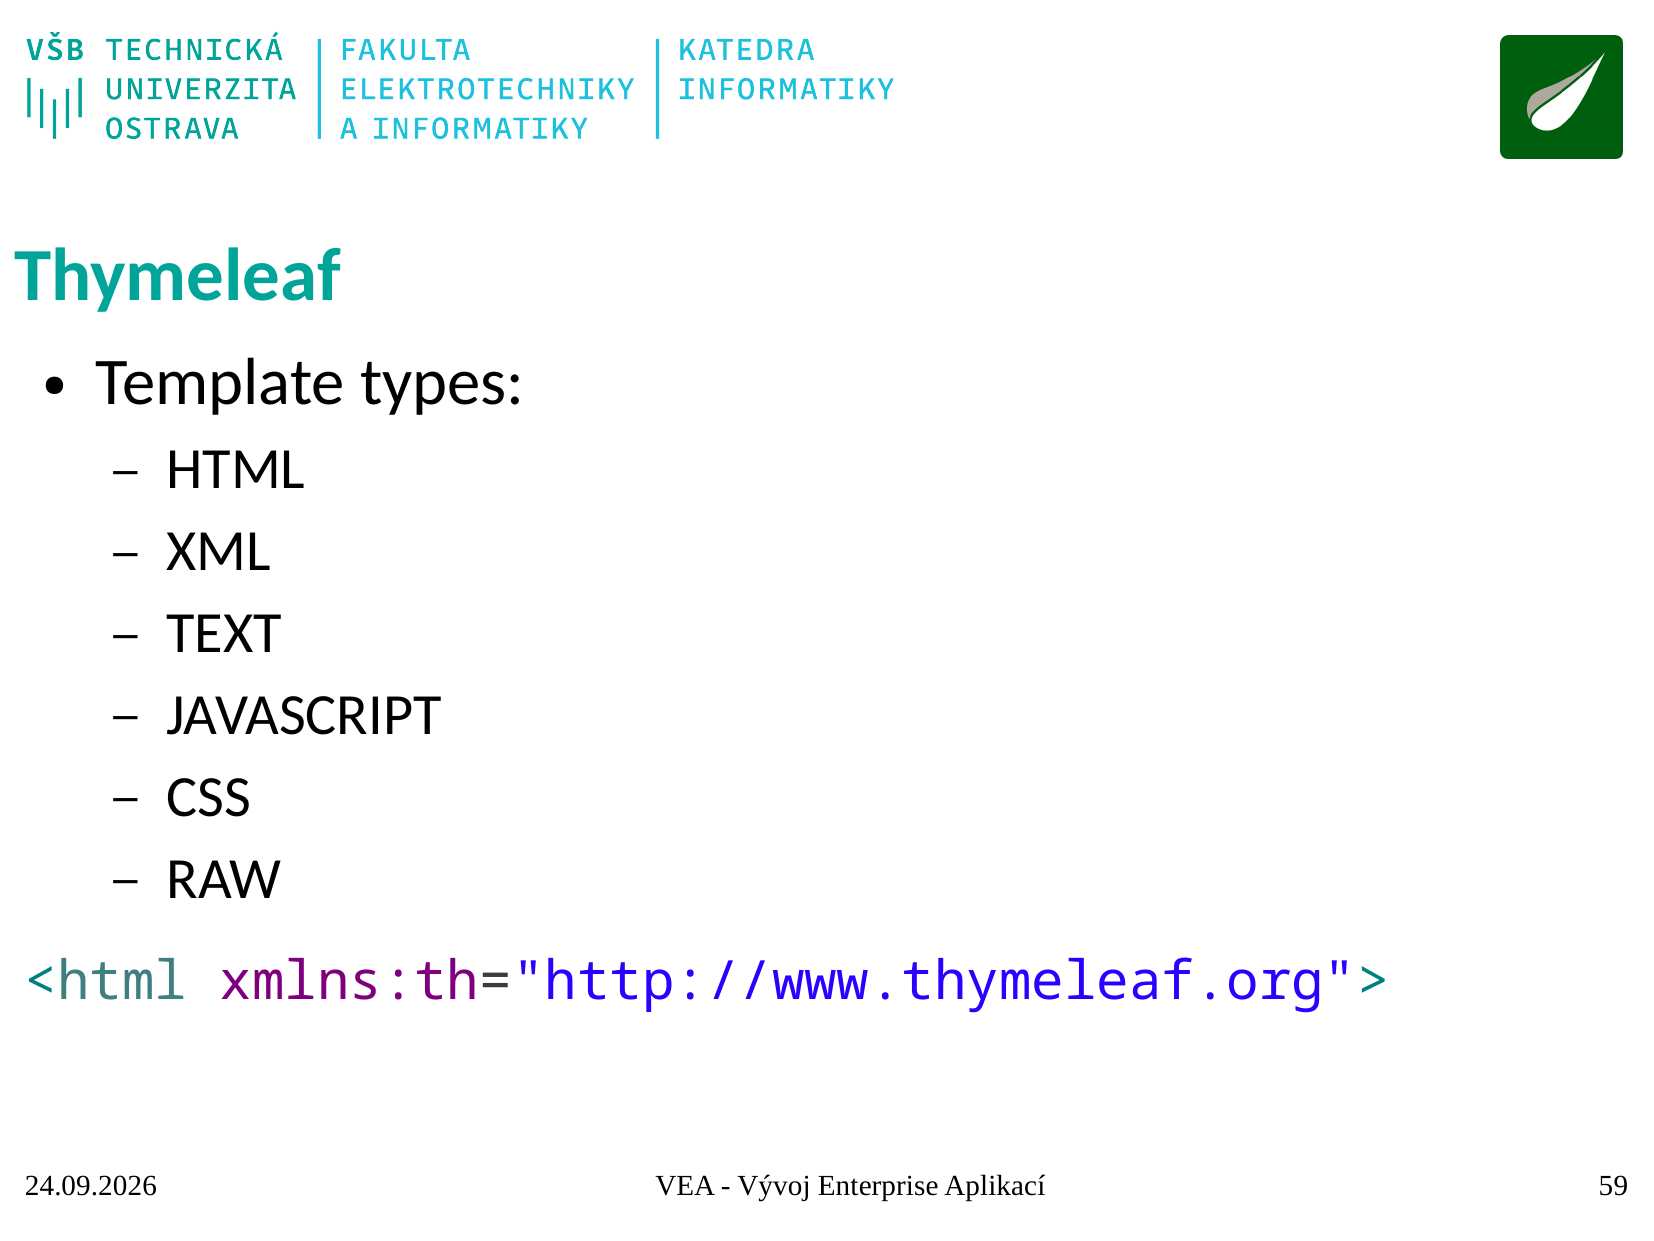

# Thymeleaf
Template types:
HTML
XML
TEXT
JAVASCRIPT
CSS
RAW
<html xmlns:th="http://www.thymeleaf.org">
VEA - Vývoj Enterprise Aplikací
59